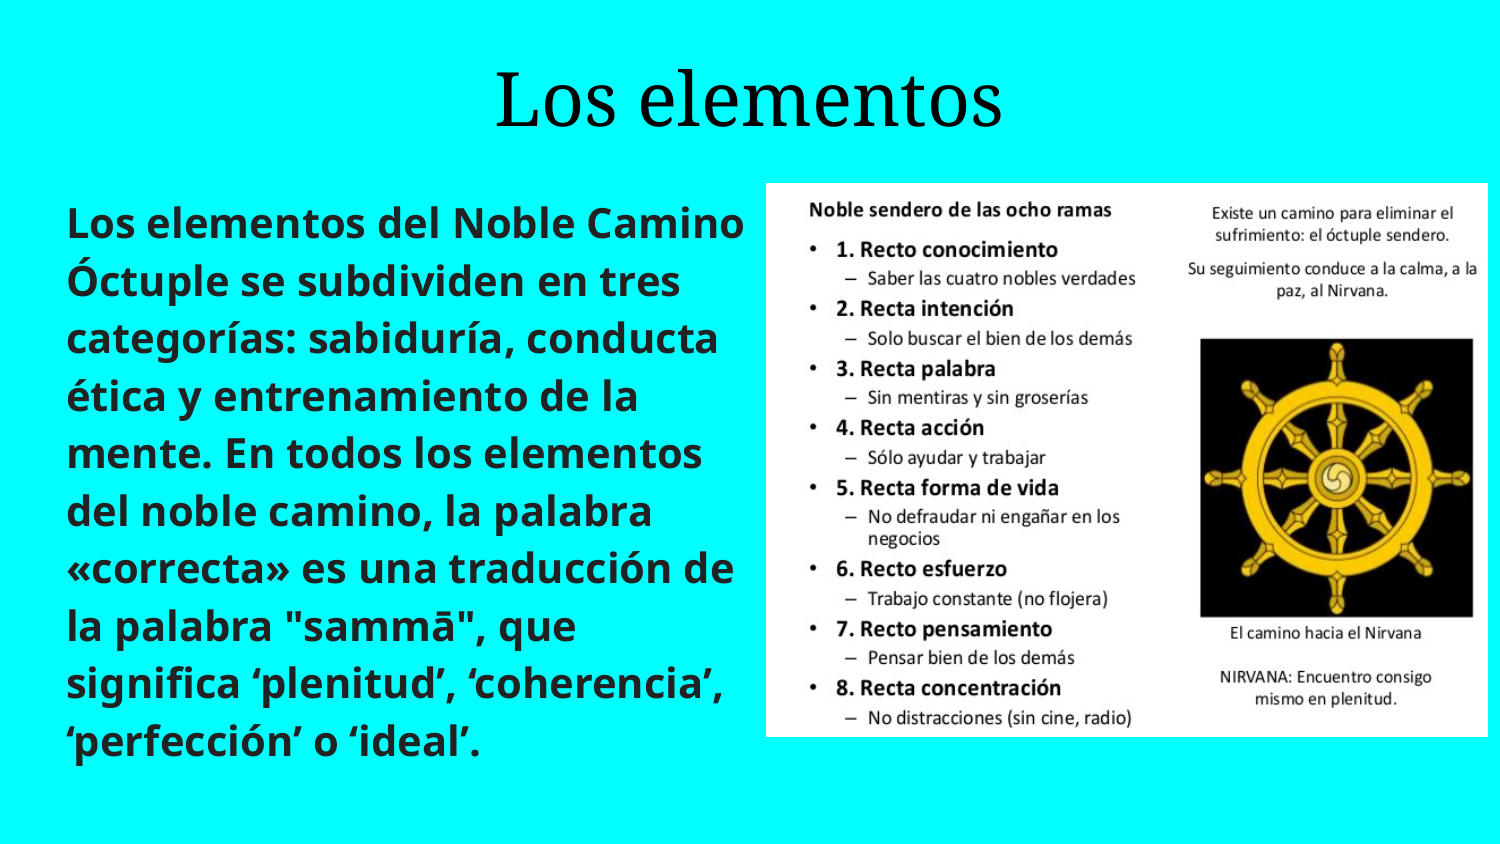

# Los elementos
Los elementos del Noble Camino Óctuple se subdividen en tres categorías: sabiduría, conducta ética y entrenamiento de la mente. En todos los elementos del noble camino, la palabra «correcta» es una traducción de la palabra "sammā", que significa ‘plenitud’, ‘coherencia’, ‘perfección’ o ‘ideal’.